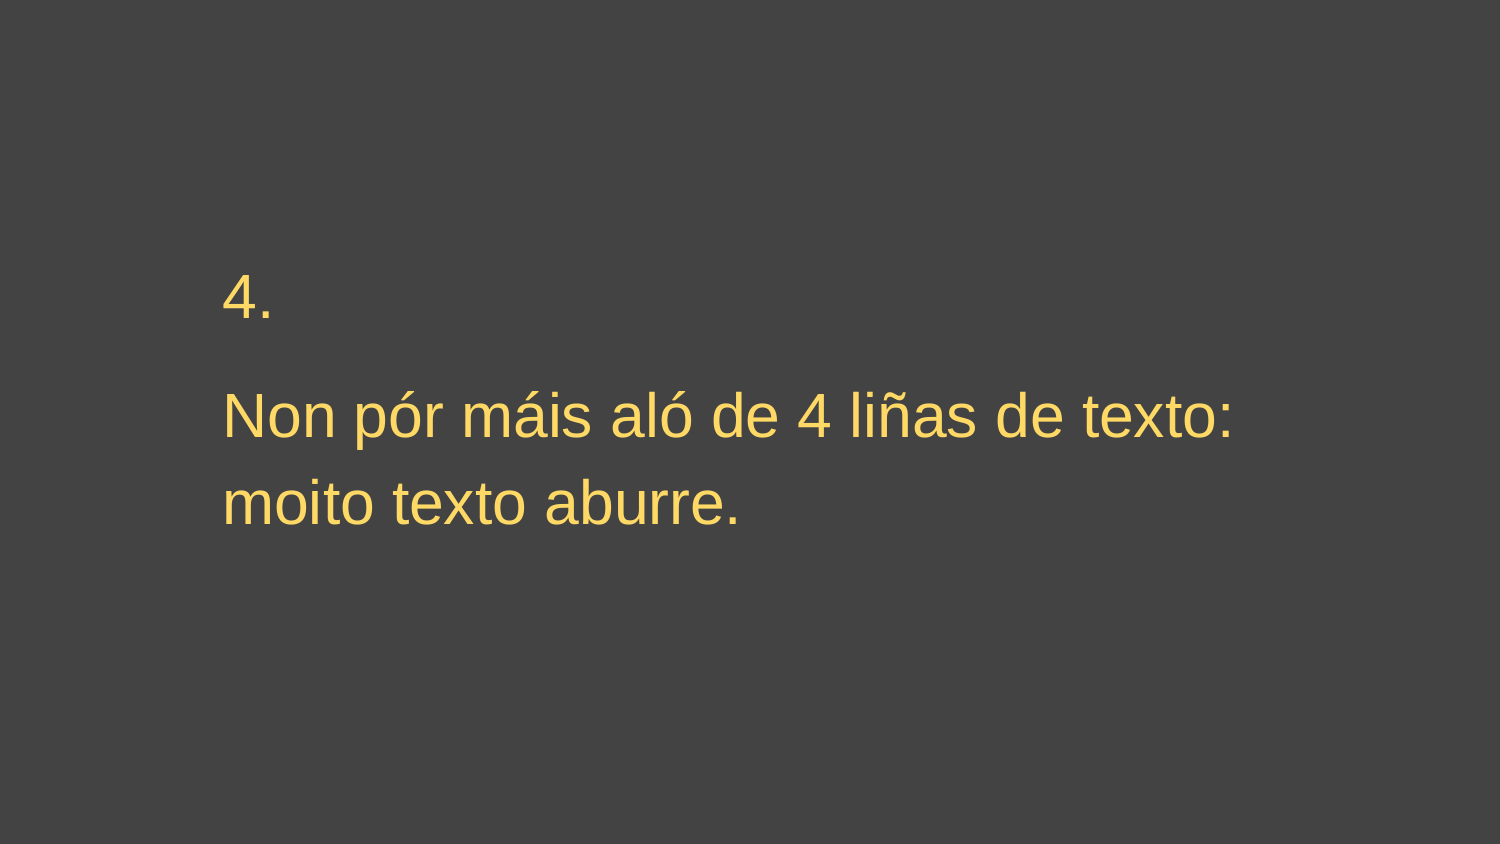

4.
Non pór máis aló de 4 liñas de texto: moito texto aburre.